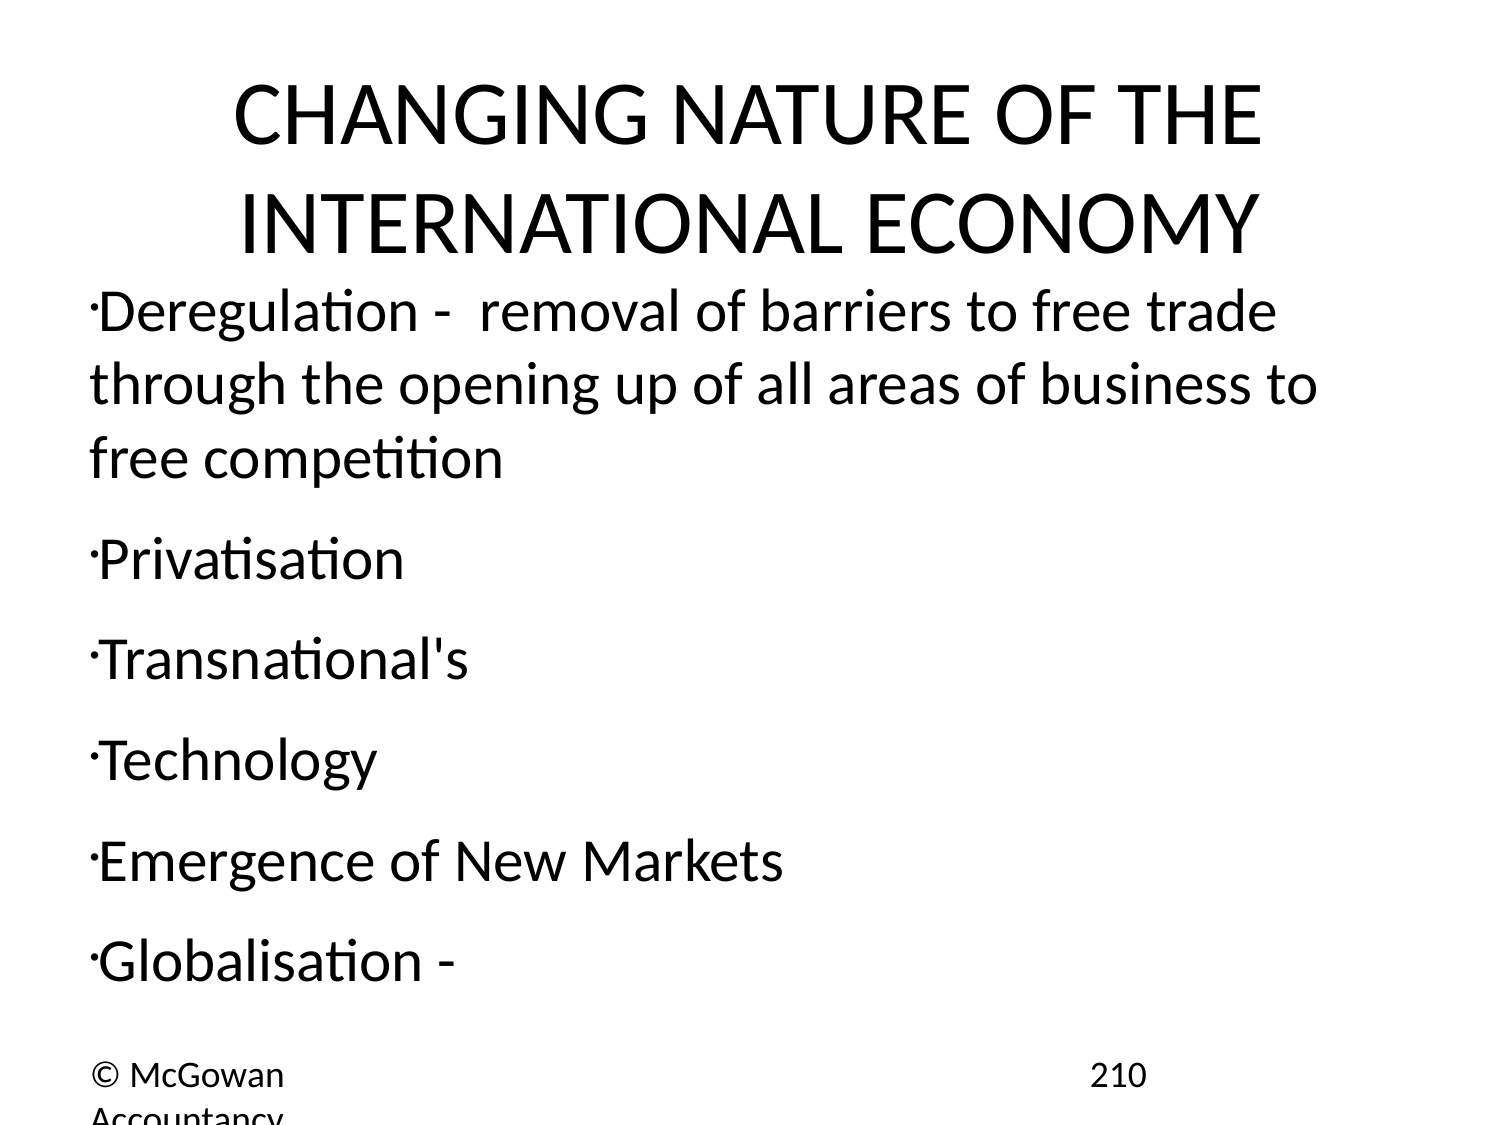

# CHANGING NATURE OF THE INTERNATIONAL ECONOMY
Deregulation - removal of barriers to free trade through the opening up of all areas of business to free competition
Privatisation
Transnational's
Technology
Emergence of New Markets
Globalisation -
© McGowan Accountancy Services
210